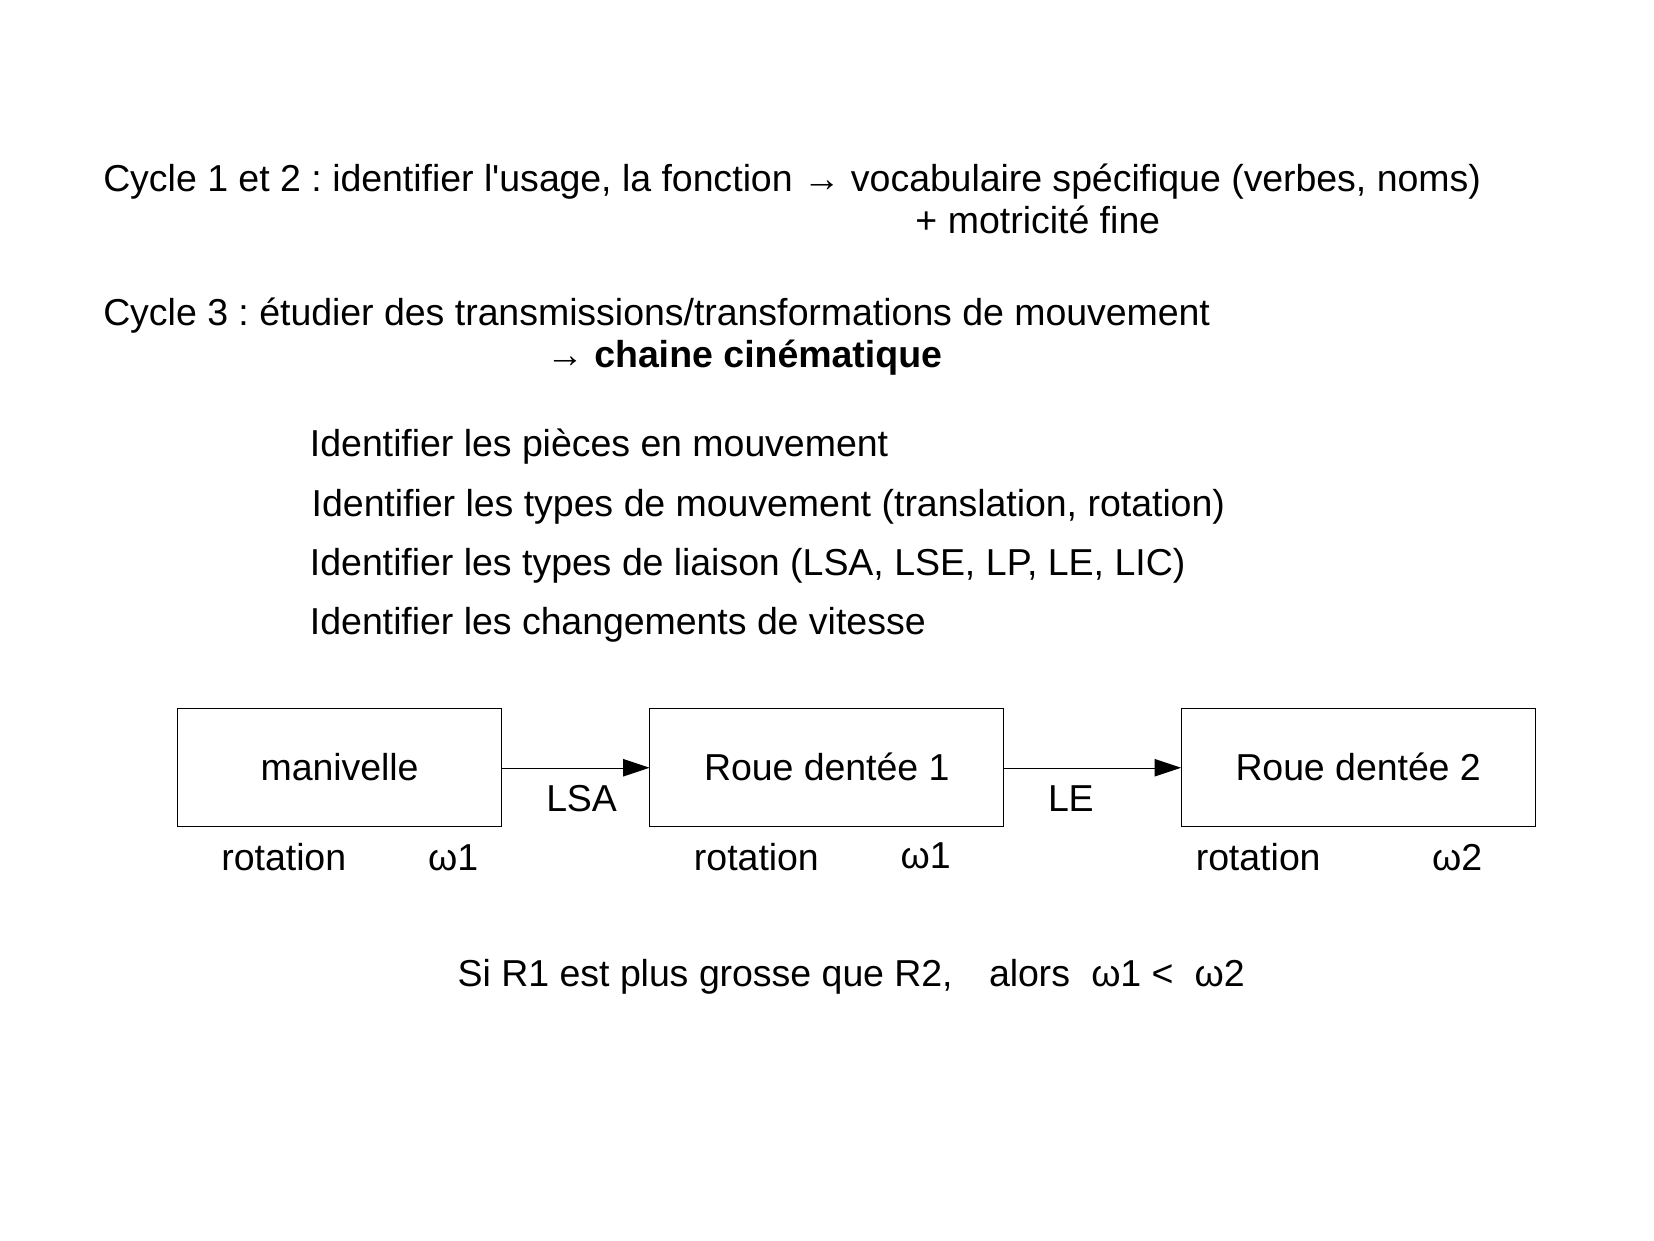

Cycle 1 et 2 : identifier l'usage, la fonction → vocabulaire spécifique (verbes, noms)												+ motricité fine
Cycle 3 : étudier des transmissions/transformations de mouvement
						→ chaine cinématique
Identifier les pièces en mouvement
Identifier les types de mouvement (translation, rotation)
Identifier les types de liaison (LSA, LSE, LP, LE, LIC)
Identifier les changements de vitesse
manivelle
Roue dentée 1
Roue dentée 2
LSA
LE
ω1
rotation
rotation
ω1
rotation
ω2
Si R1 est plus grosse que R2,
alors ω1 < ω2